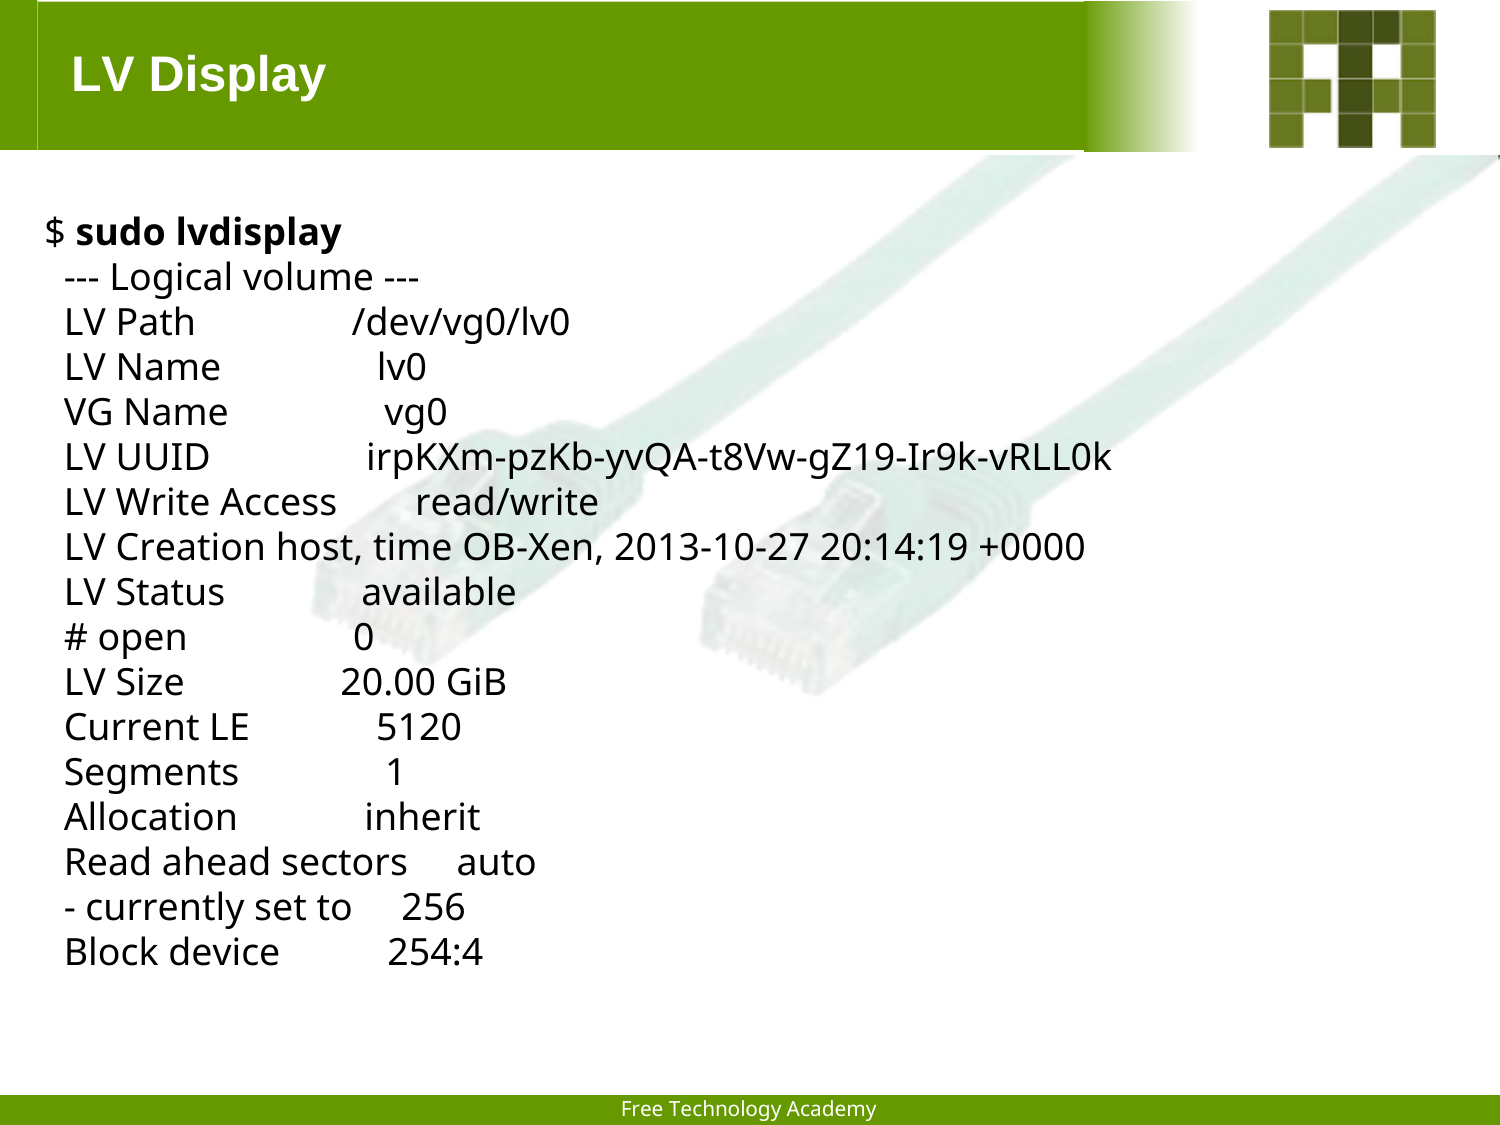

# LV Display
$ sudo lvdisplay
 --- Logical volume ---
 LV Path /dev/vg0/lv0
 LV Name lv0
 VG Name vg0
 LV UUID irpKXm-pzKb-yvQA-t8Vw-gZ19-Ir9k-vRLL0k
 LV Write Access read/write
 LV Creation host, time OB-Xen, 2013-10-27 20:14:19 +0000
 LV Status available
 # open 0
 LV Size 20.00 GiB
 Current LE 5120
 Segments 1
 Allocation inherit
 Read ahead sectors auto
 - currently set to 256
 Block device 254:4